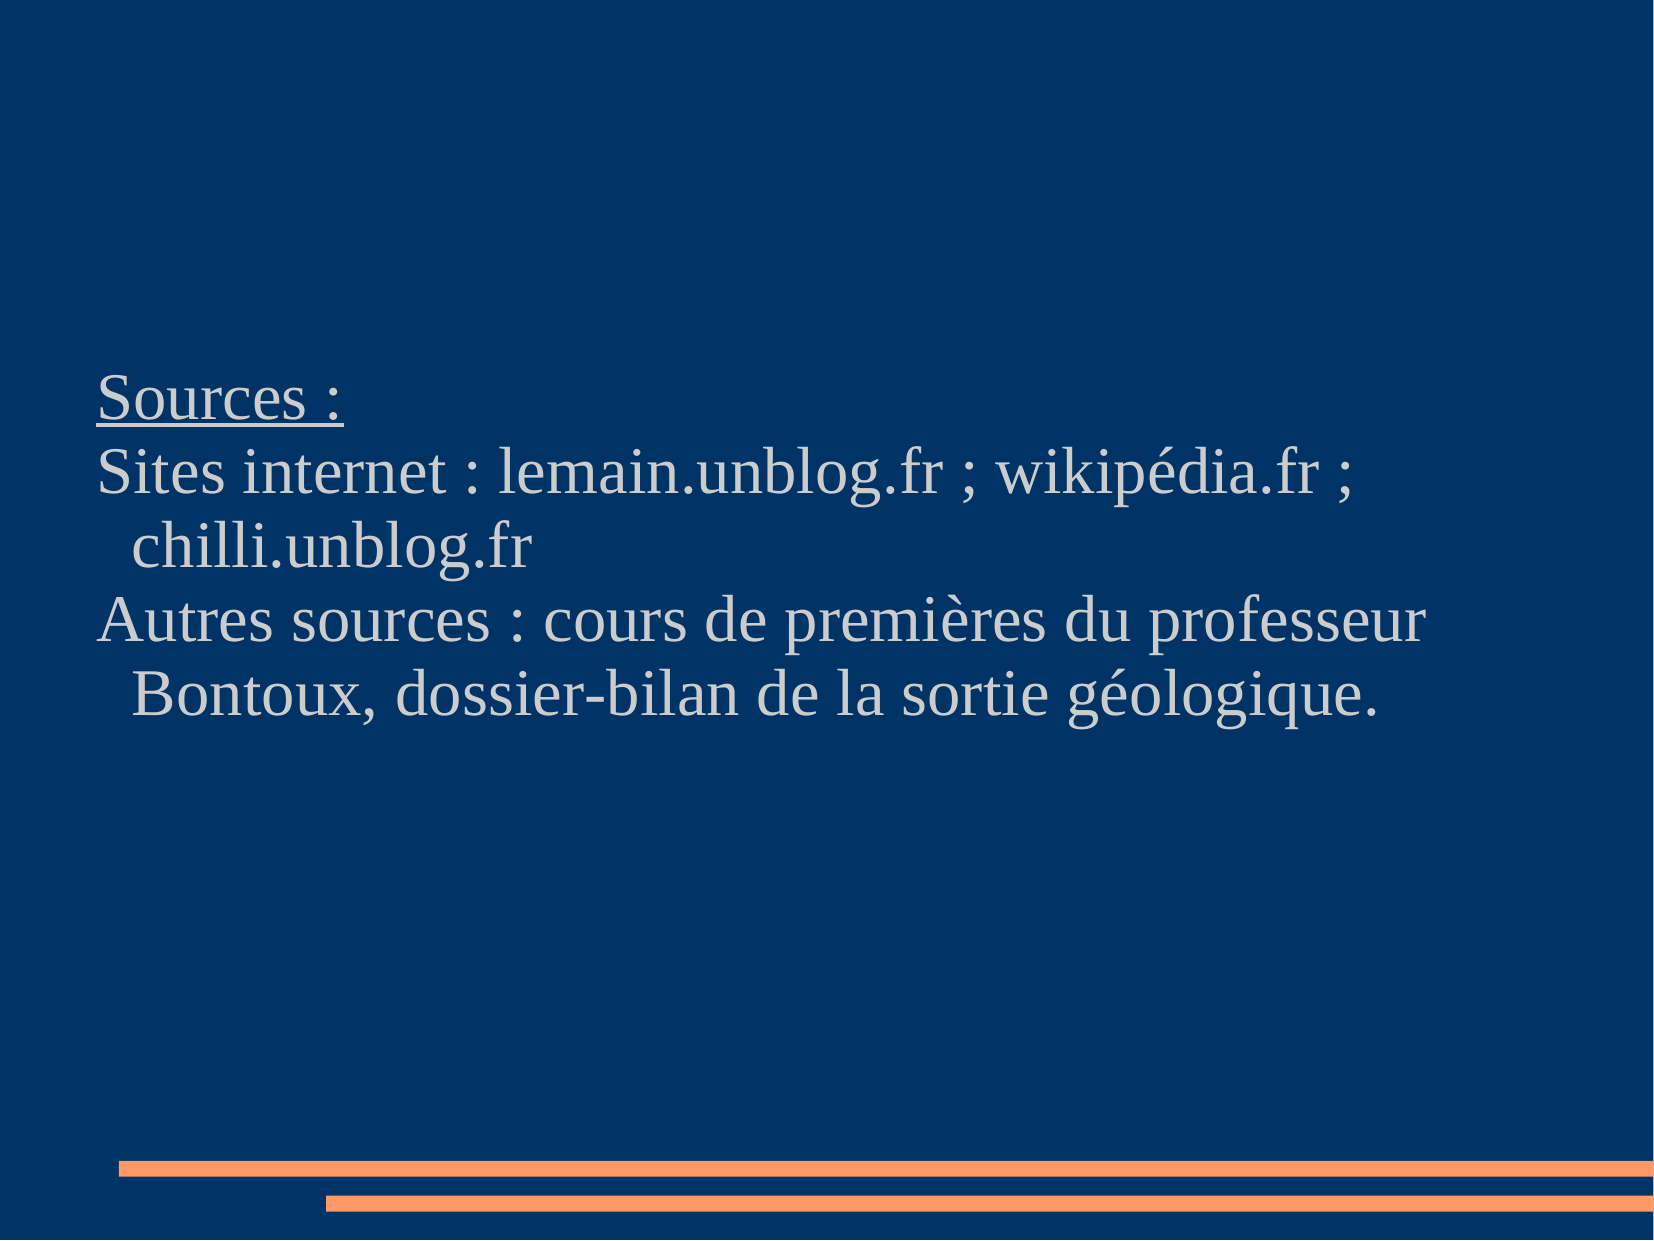

#
Sources :
Sites internet : lemain.unblog.fr ; wikipédia.fr ; chilli.unblog.fr
Autres sources : cours de premières du professeur Bontoux, dossier-bilan de la sortie géologique.